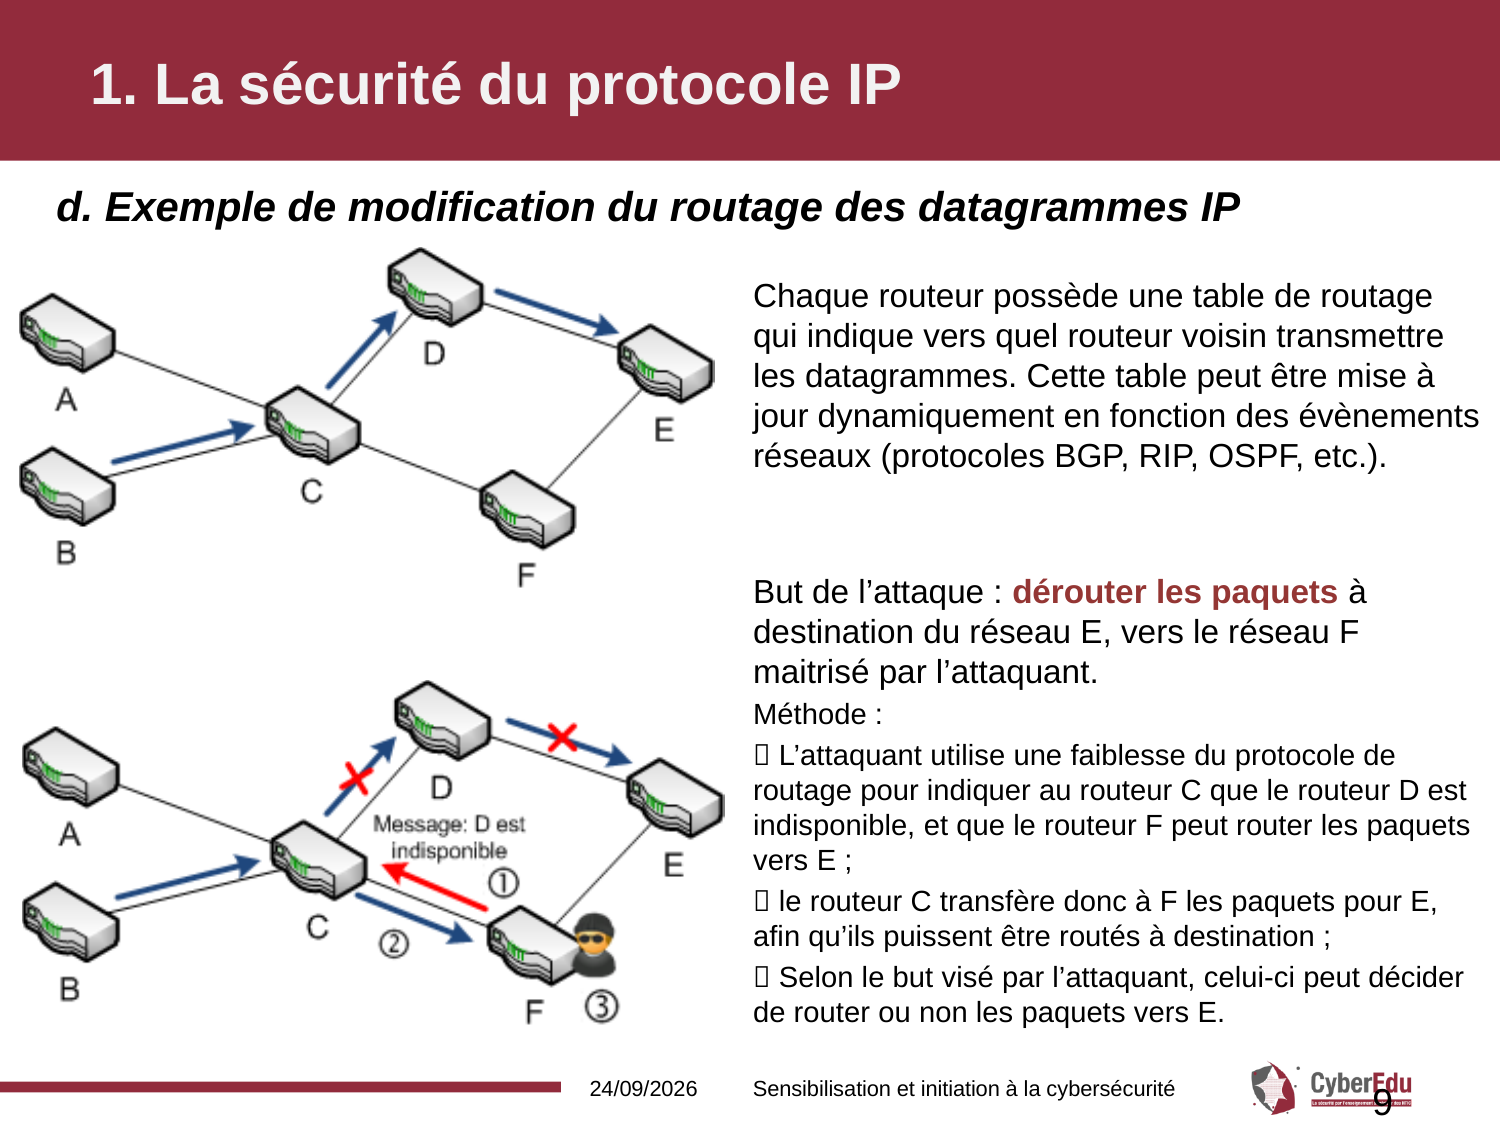

# 1. La sécurité du protocole IP
d. Exemple de modification du routage des datagrammes IP
Chaque routeur possède une table de routage qui indique vers quel routeur voisin transmettre les datagrammes. Cette table peut être mise à jour dynamiquement en fonction des évènements réseaux (protocoles BGP, RIP, OSPF, etc.).
But de l’attaque : dérouter les paquets à destination du réseau E, vers le réseau F maitrisé par l’attaquant.
Méthode :
 L’attaquant utilise une faiblesse du protocole de routage pour indiquer au routeur C que le routeur D est indisponible, et que le routeur F peut router les paquets vers E ;
 le routeur C transfère donc à F les paquets pour E, afin qu’ils puissent être routés à destination ;
 Selon le but visé par l’attaquant, celui-ci peut décider de router ou non les paquets vers E.
Sensibilisation et initiation à la cybersécurité